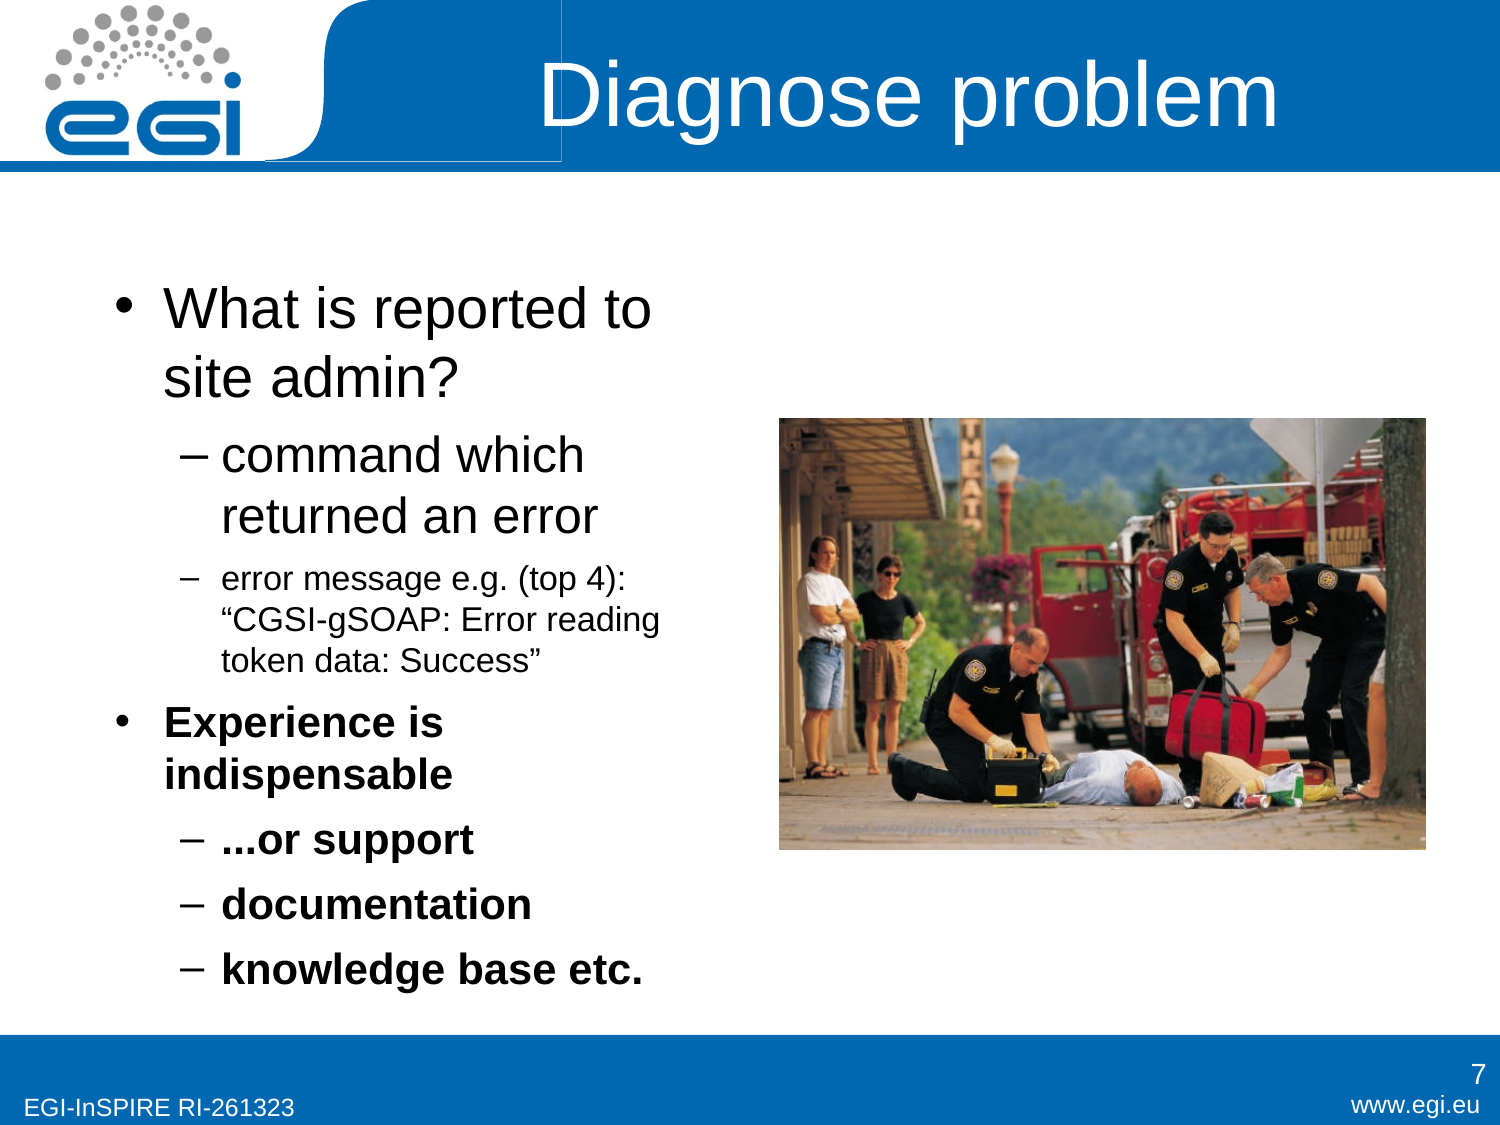

# Diagnose problem
What is reported to site admin?
command which returned an error
error message e.g. (top 4): “CGSI-gSOAP: Error reading token data: Success”
Experience is indispensable
...or support
documentation
knowledge base etc.
7